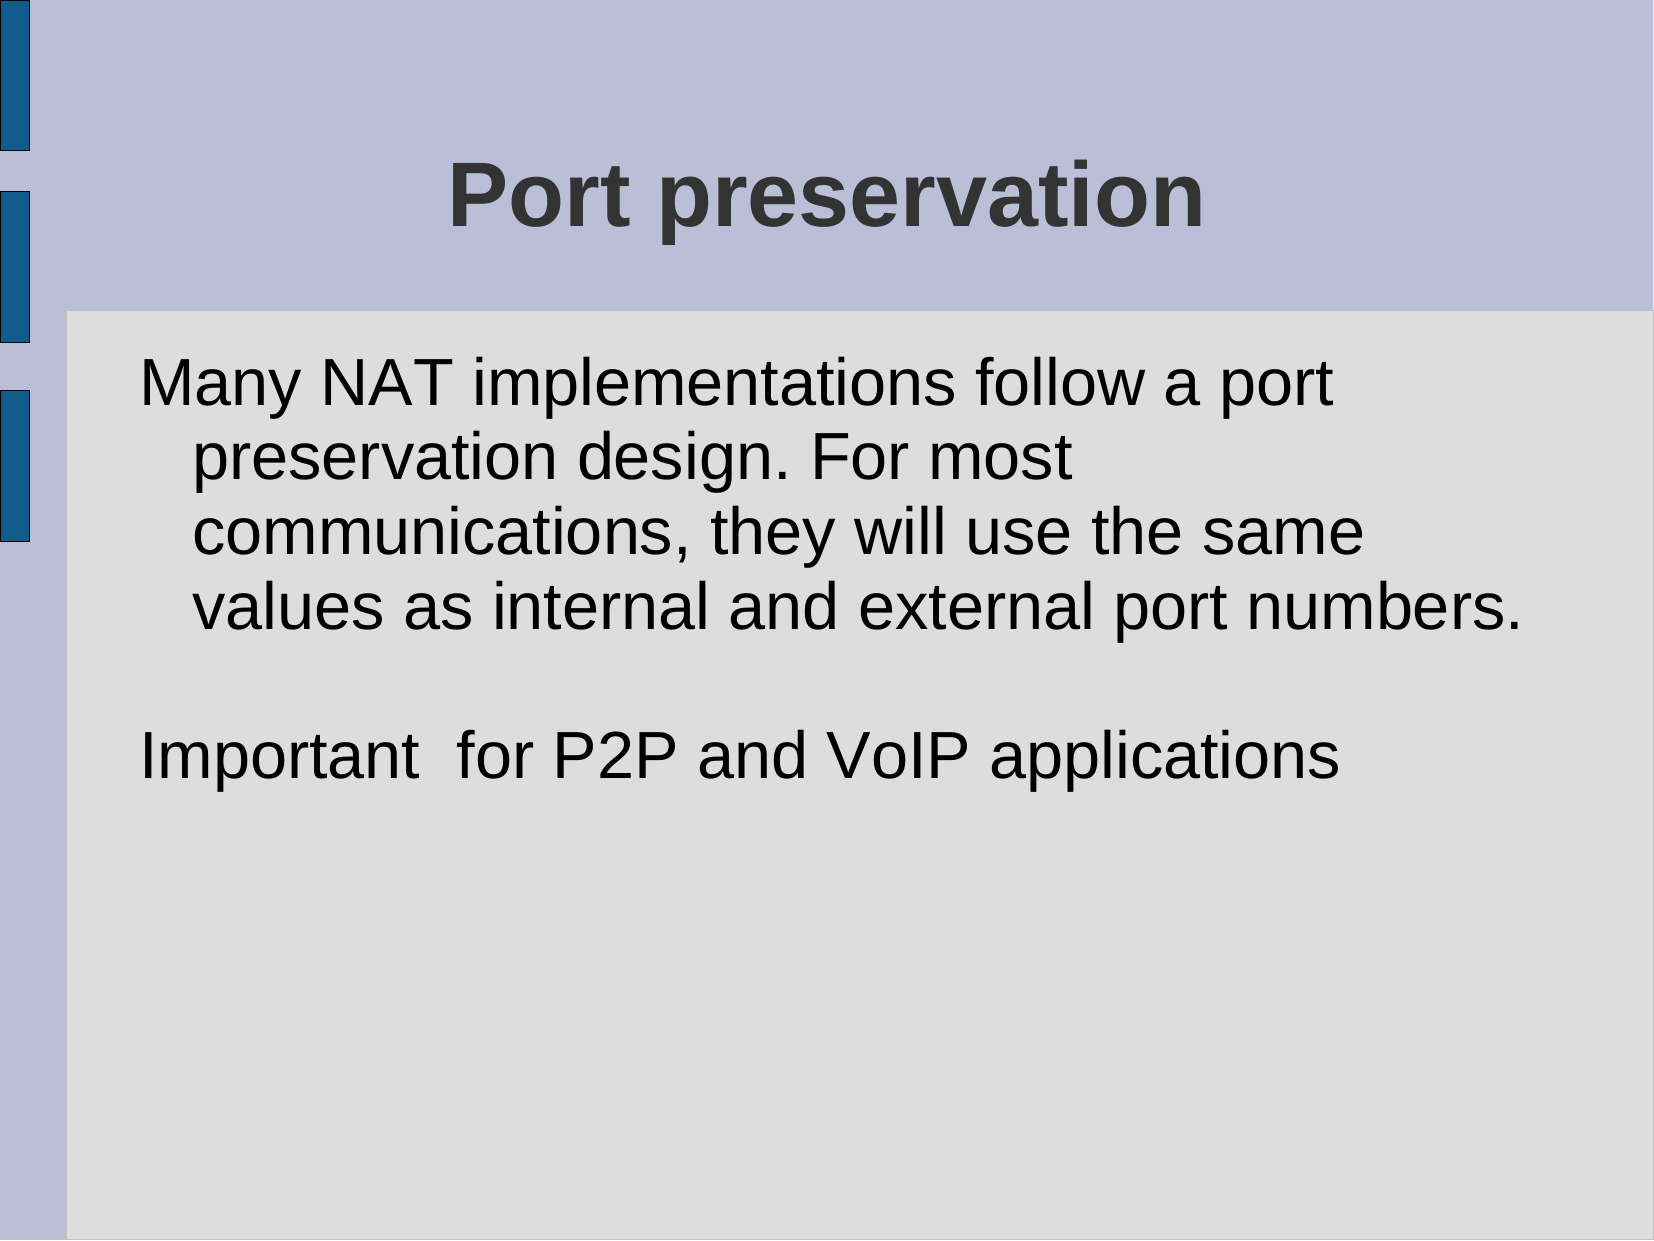

# Port preservation
Many NAT implementations follow a port preservation design. For most communications, they will use the same values as internal and external port numbers.
Important for P2P and VoIP applications